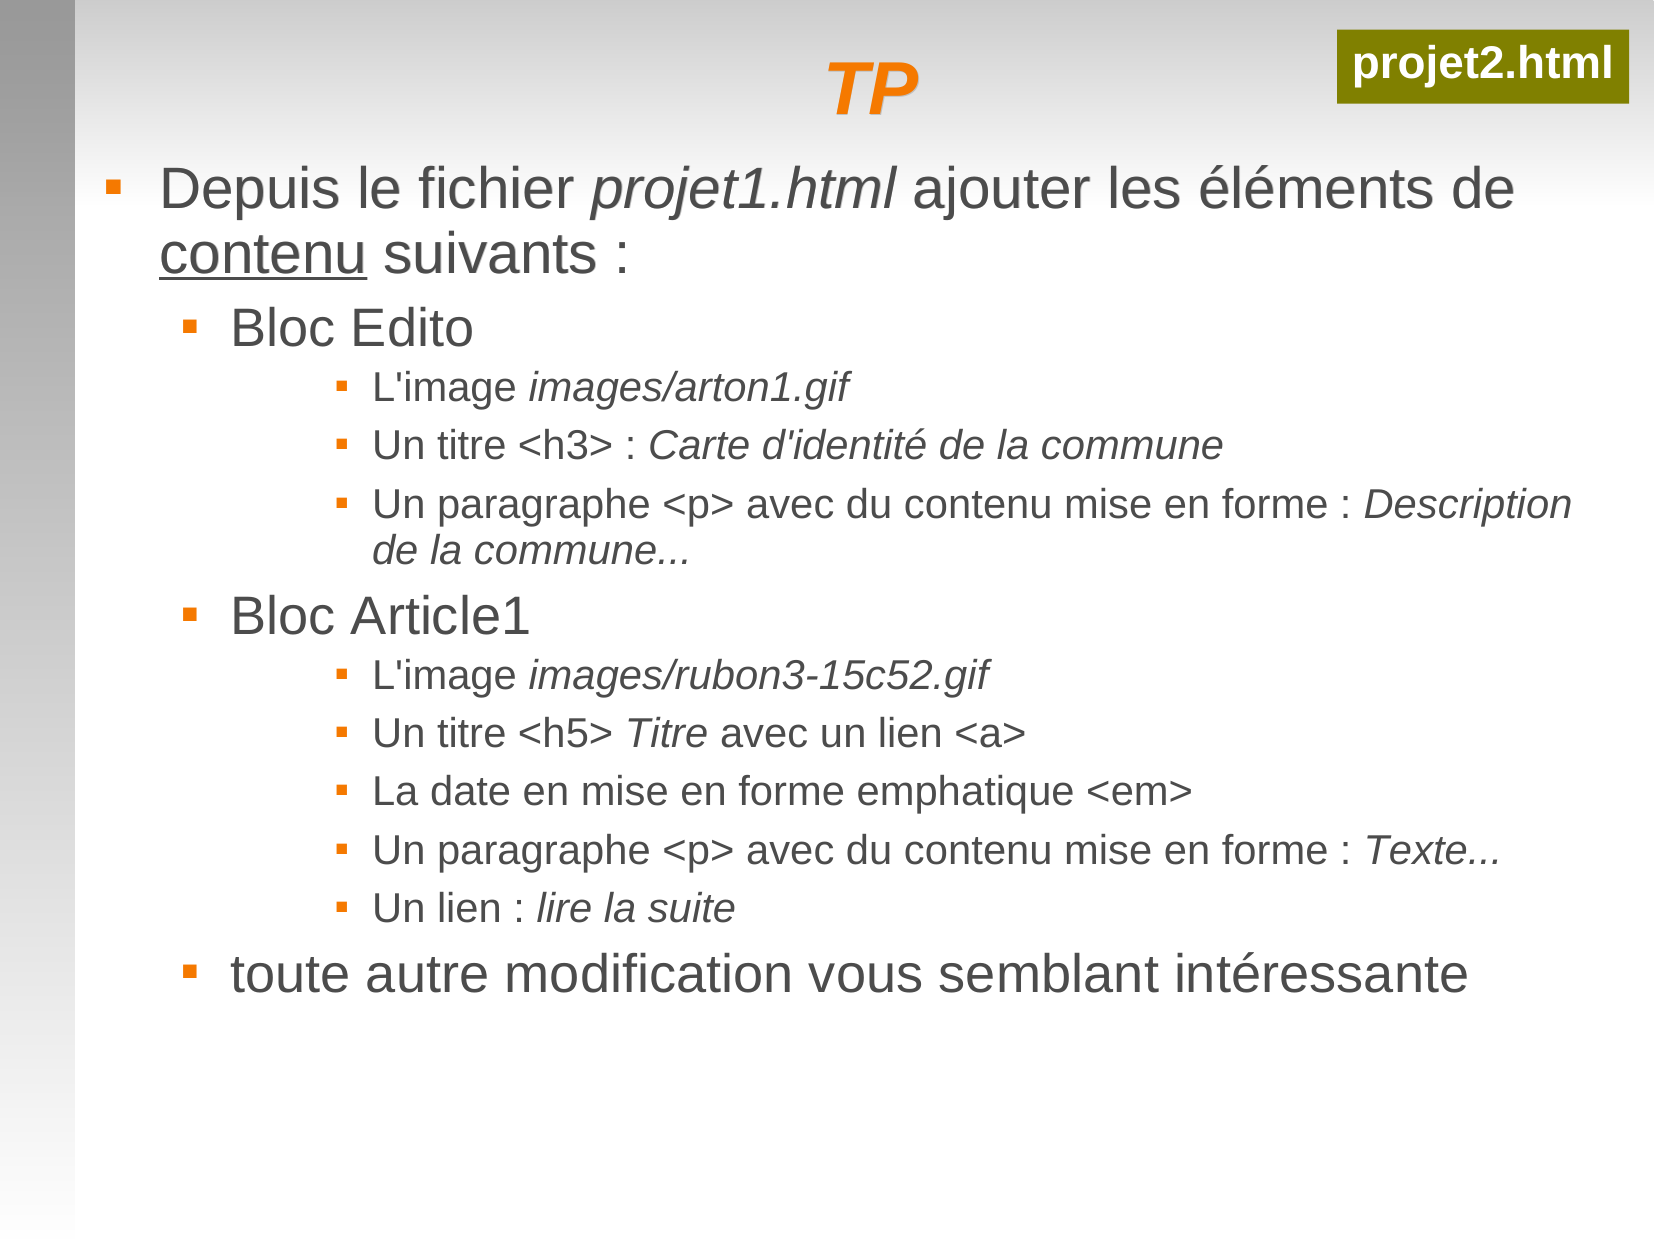

# TP
projet2.html
Depuis le fichier projet1.html ajouter les éléments de contenu suivants :
Bloc Edito
L'image images/arton1.gif
Un titre <h3> : Carte d'identité de la commune
Un paragraphe <p> avec du contenu mise en forme : Description de la commune...
Bloc Article1
L'image images/rubon3-15c52.gif
Un titre <h5> Titre avec un lien <a>
La date en mise en forme emphatique <em>
Un paragraphe <p> avec du contenu mise en forme : Texte...
Un lien : lire la suite
toute autre modification vous semblant intéressante